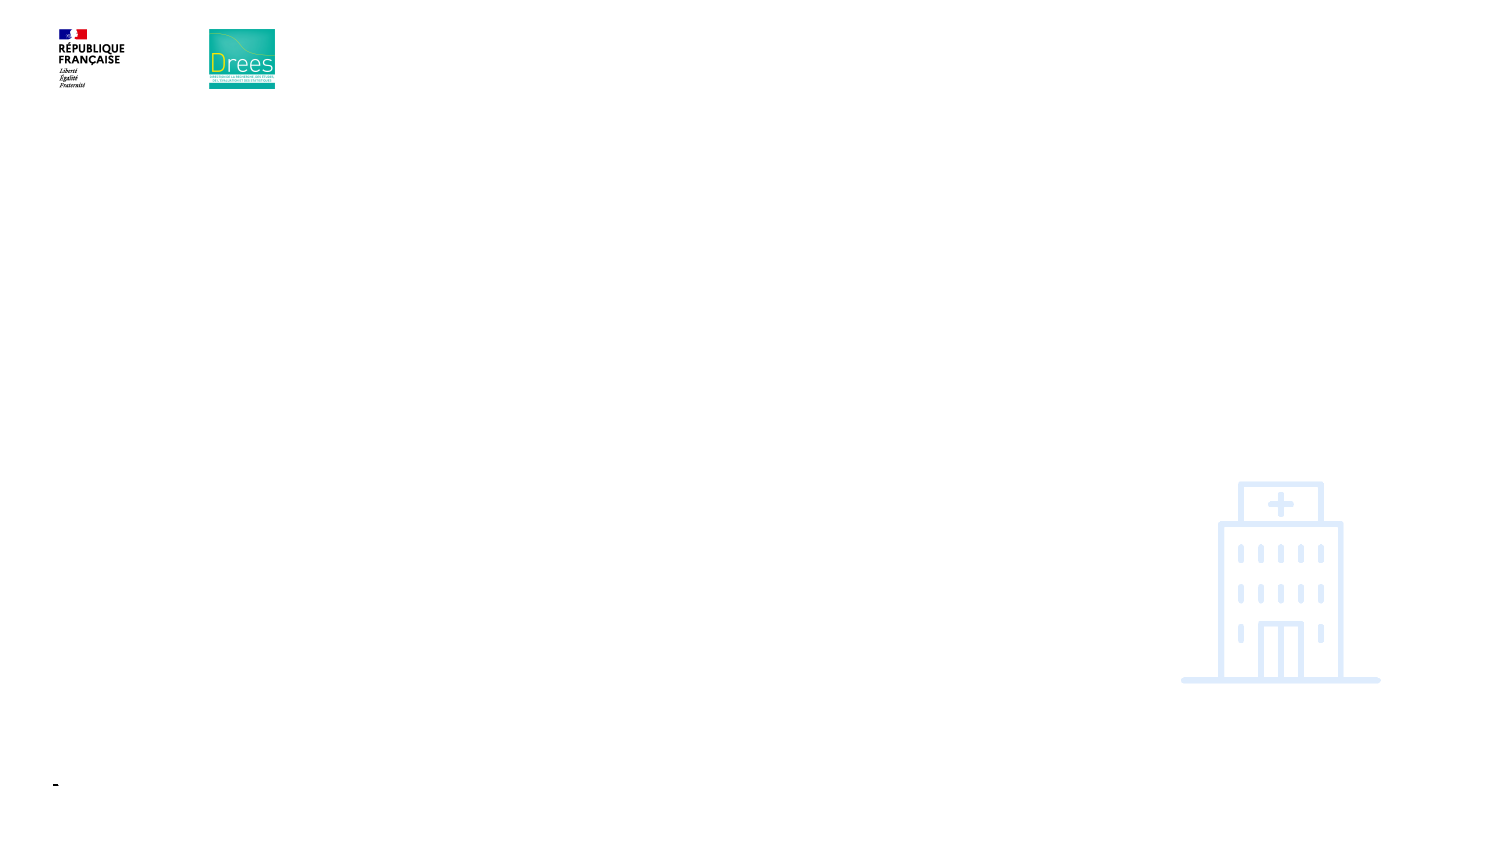

# Inégalités sociales de santé et accès aux soins
35